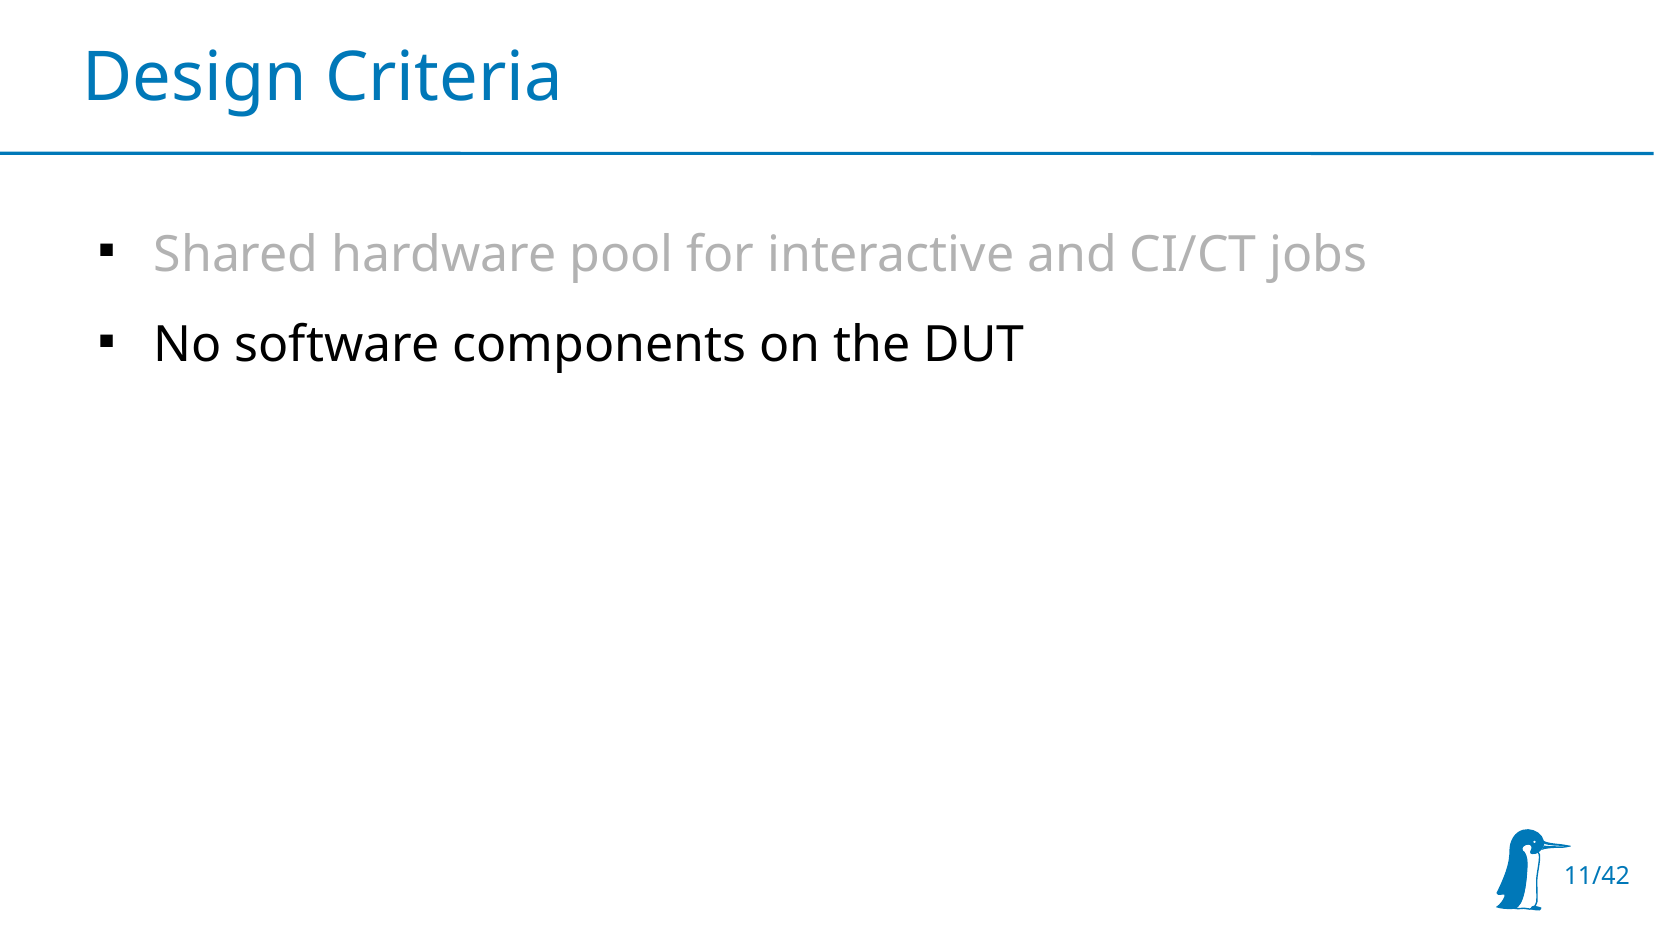

# Design Criteria
Shared hardware pool for interactive and CI/CT jobs
No software components on the DUT
11